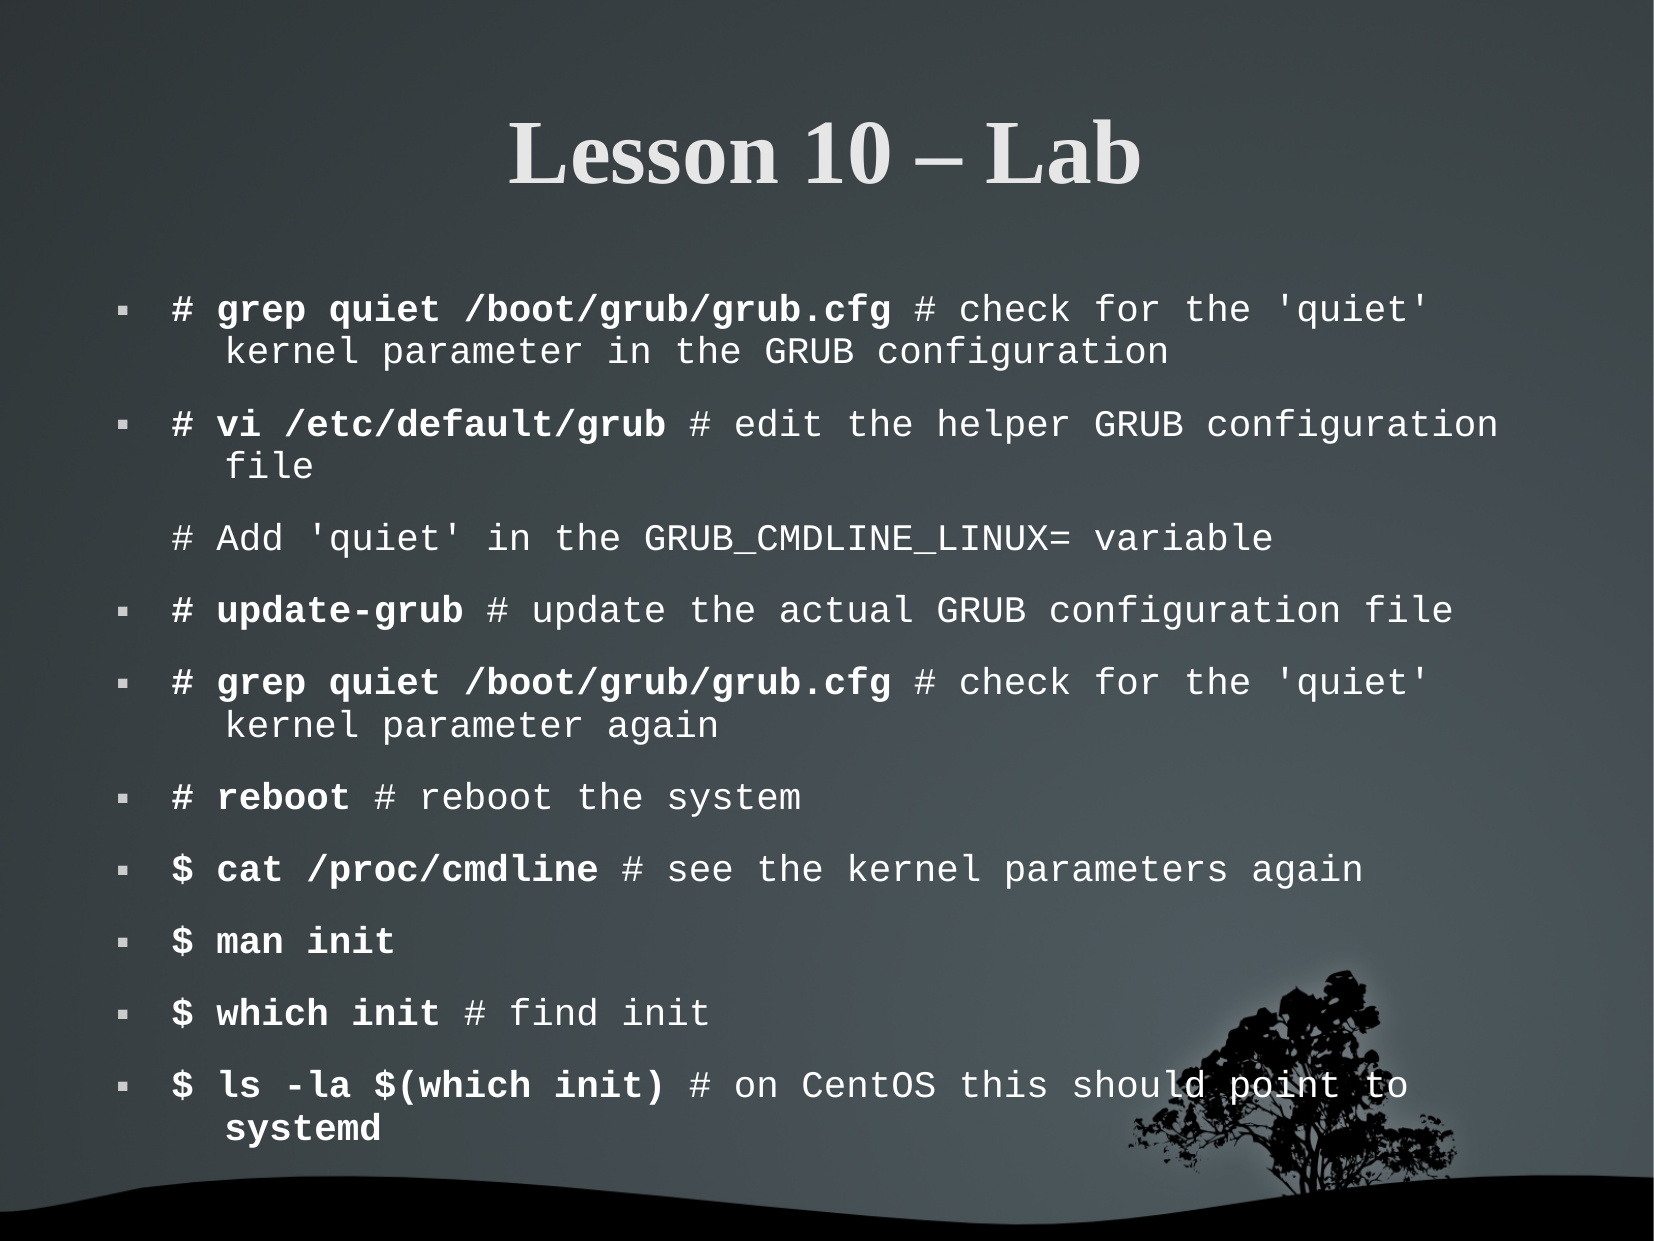

# Lesson 10 – Lab
# grep quiet /boot/grub/grub.cfg # check for the 'quiet' kernel parameter in the GRUB configuration
# vi /etc/default/grub # edit the helper GRUB configuration file
# Add 'quiet' in the GRUB_CMDLINE_LINUX= variable
# update-grub # update the actual GRUB configuration file
# grep quiet /boot/grub/grub.cfg # check for the 'quiet' kernel parameter again
# reboot # reboot the system
$ cat /proc/cmdline # see the kernel parameters again
$ man init
$ which init # find init
$ ls -la $(which init) # on CentOS this should point to systemd